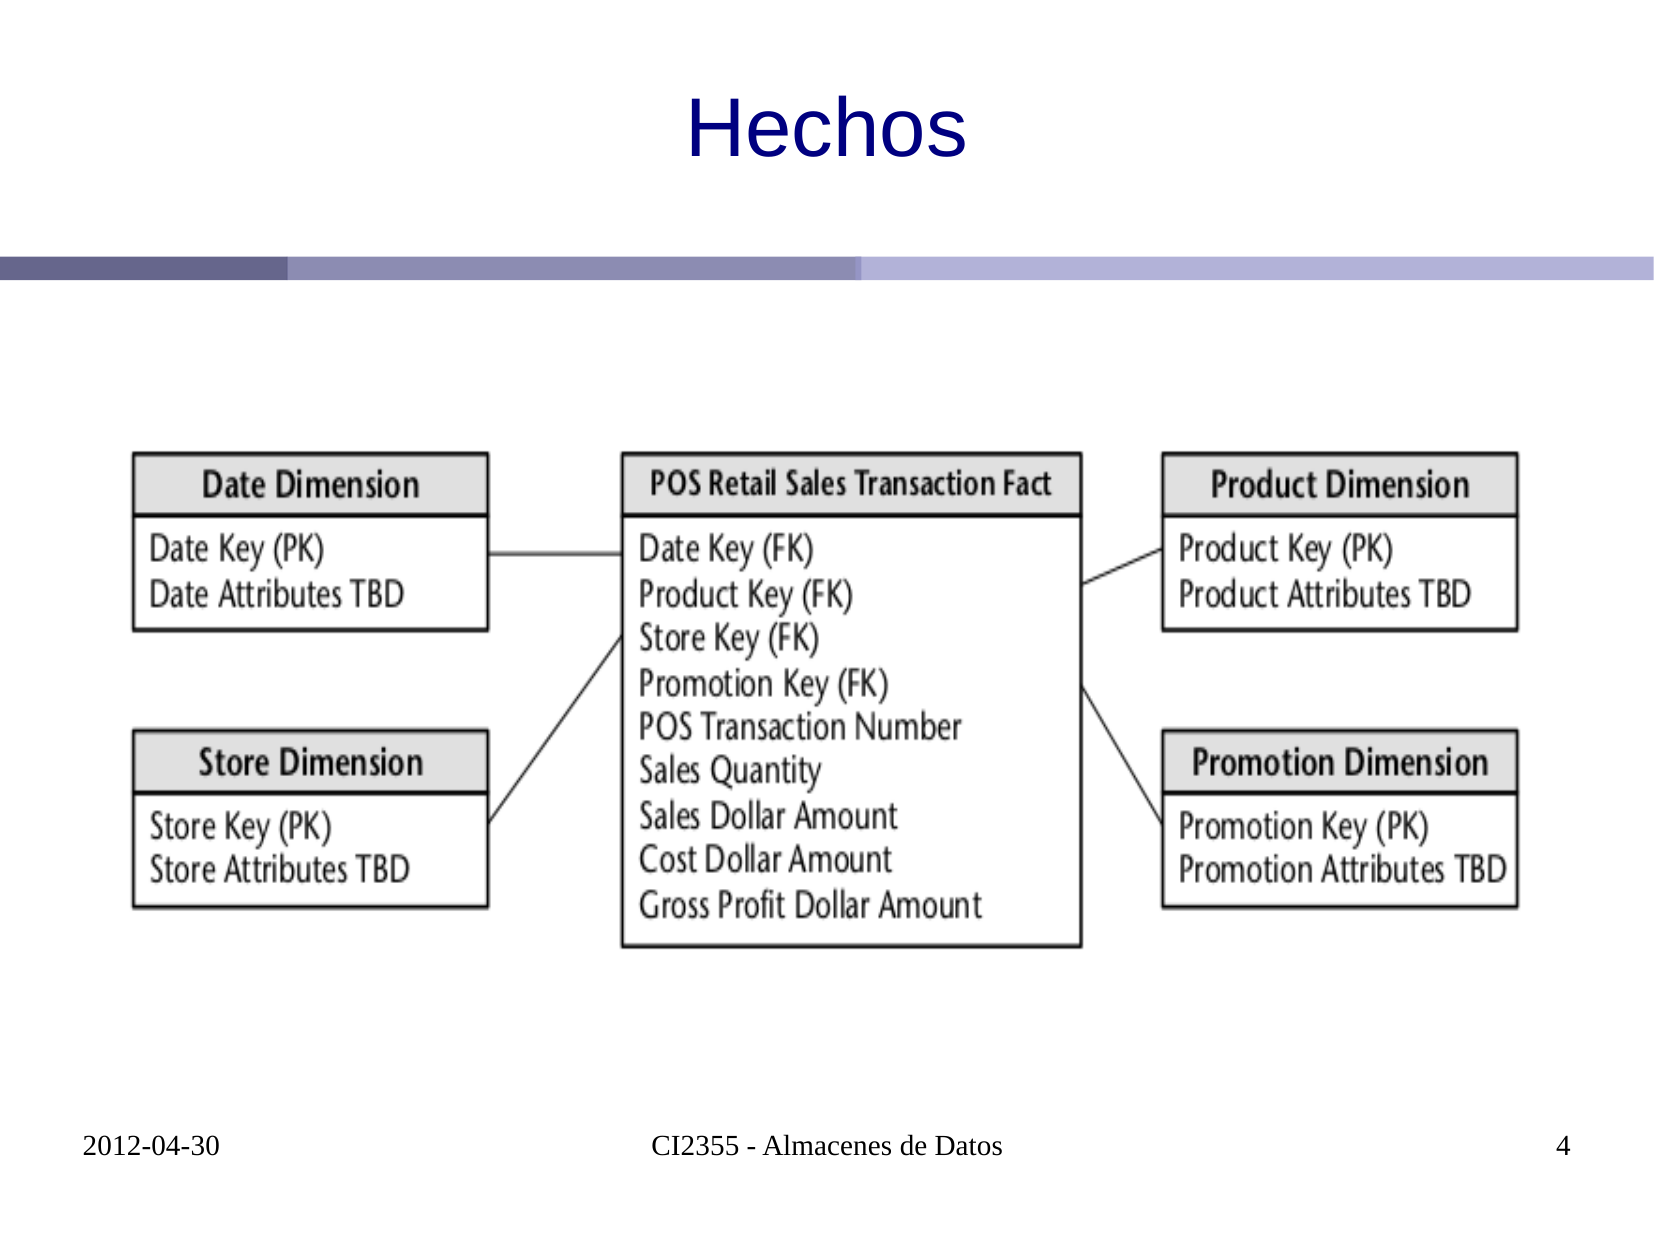

# Hechos
2012-04-30
CI2355 - Almacenes de Datos
4